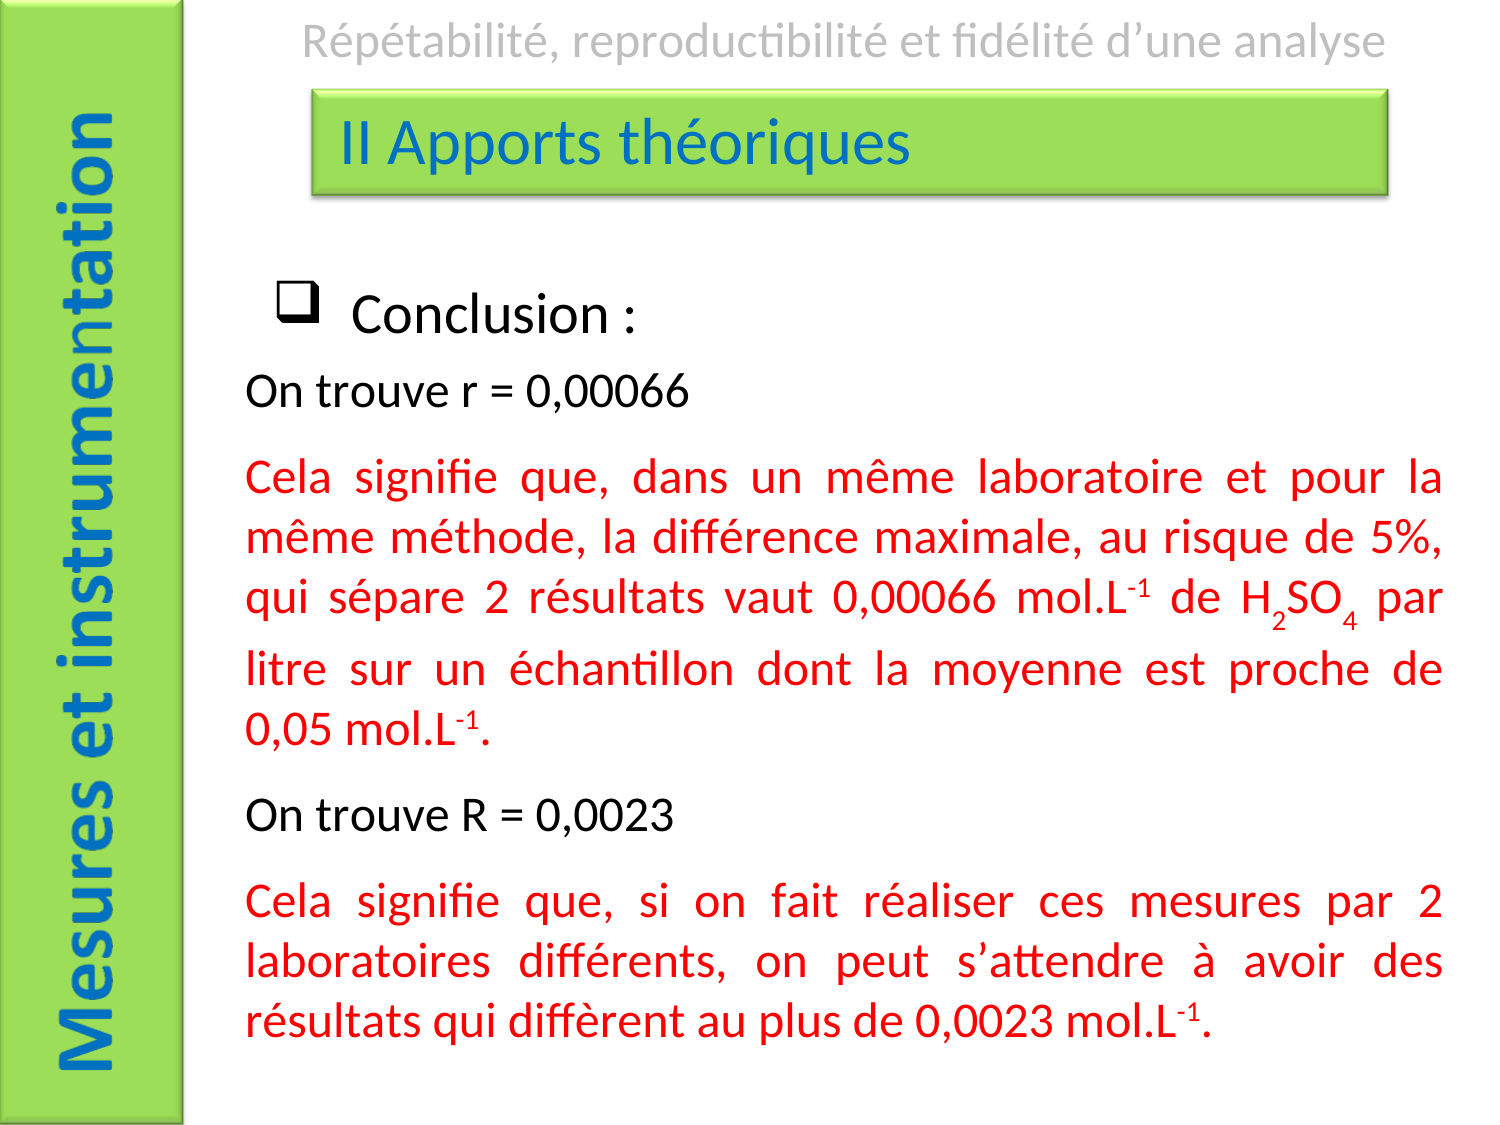

Répétabilité, reproductibilité et fidélité d’une analyse
II Apports théoriques
 Conclusion :
On trouve r = 0,00066
Cela signifie que, dans un même laboratoire et pour la même méthode, la différence maximale, au risque de 5%, qui sépare 2 résultats vaut 0,00066 mol.L-1 de H2SO4 par litre sur un échantillon dont la moyenne est proche de 0,05 mol.L-1.
On trouve R = 0,0023
Cela signifie que, si on fait réaliser ces mesures par 2 laboratoires différents, on peut s’attendre à avoir des résultats qui diffèrent au plus de 0,0023 mol.L-1.